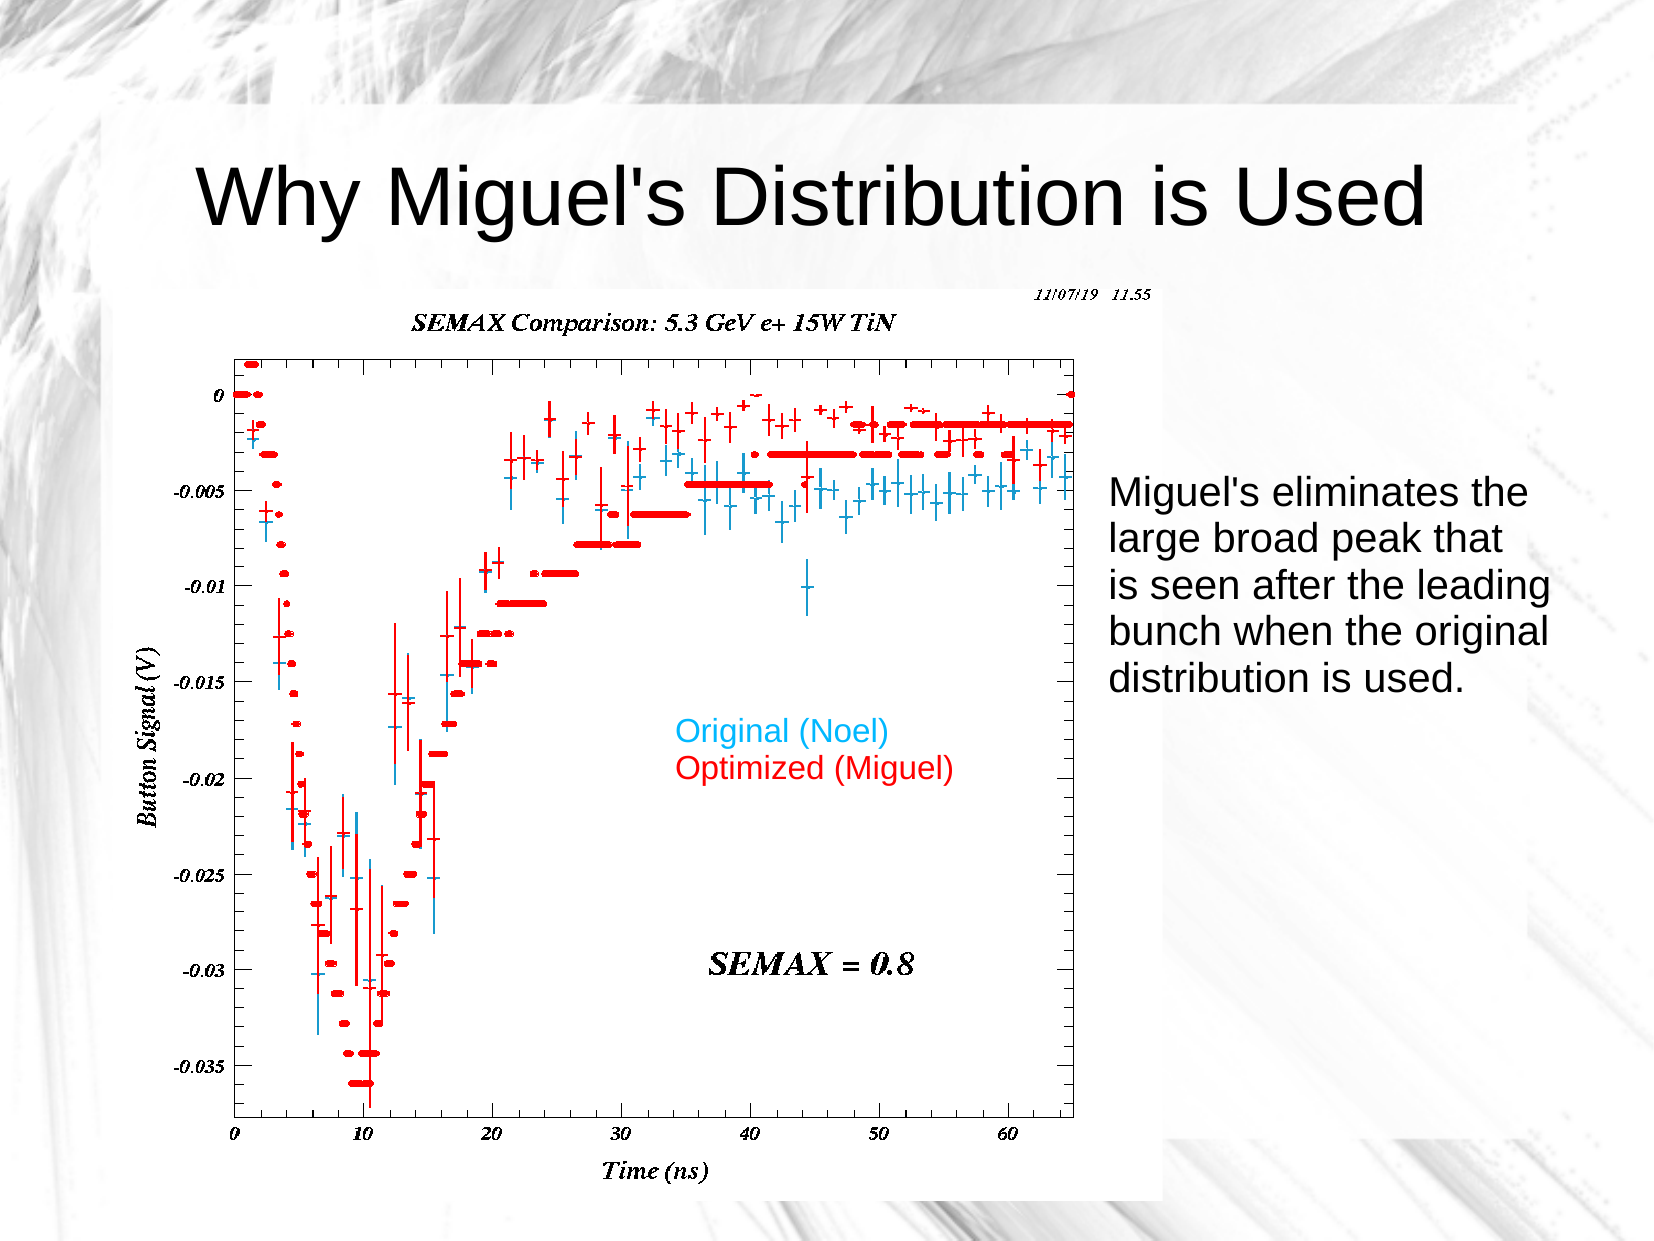

# Why Miguel's Distribution is Used
Miguel's eliminates the
large broad peak that
is seen after the leading
bunch when the original
distribution is used.
Original (Noel)
Optimized (Miguel)